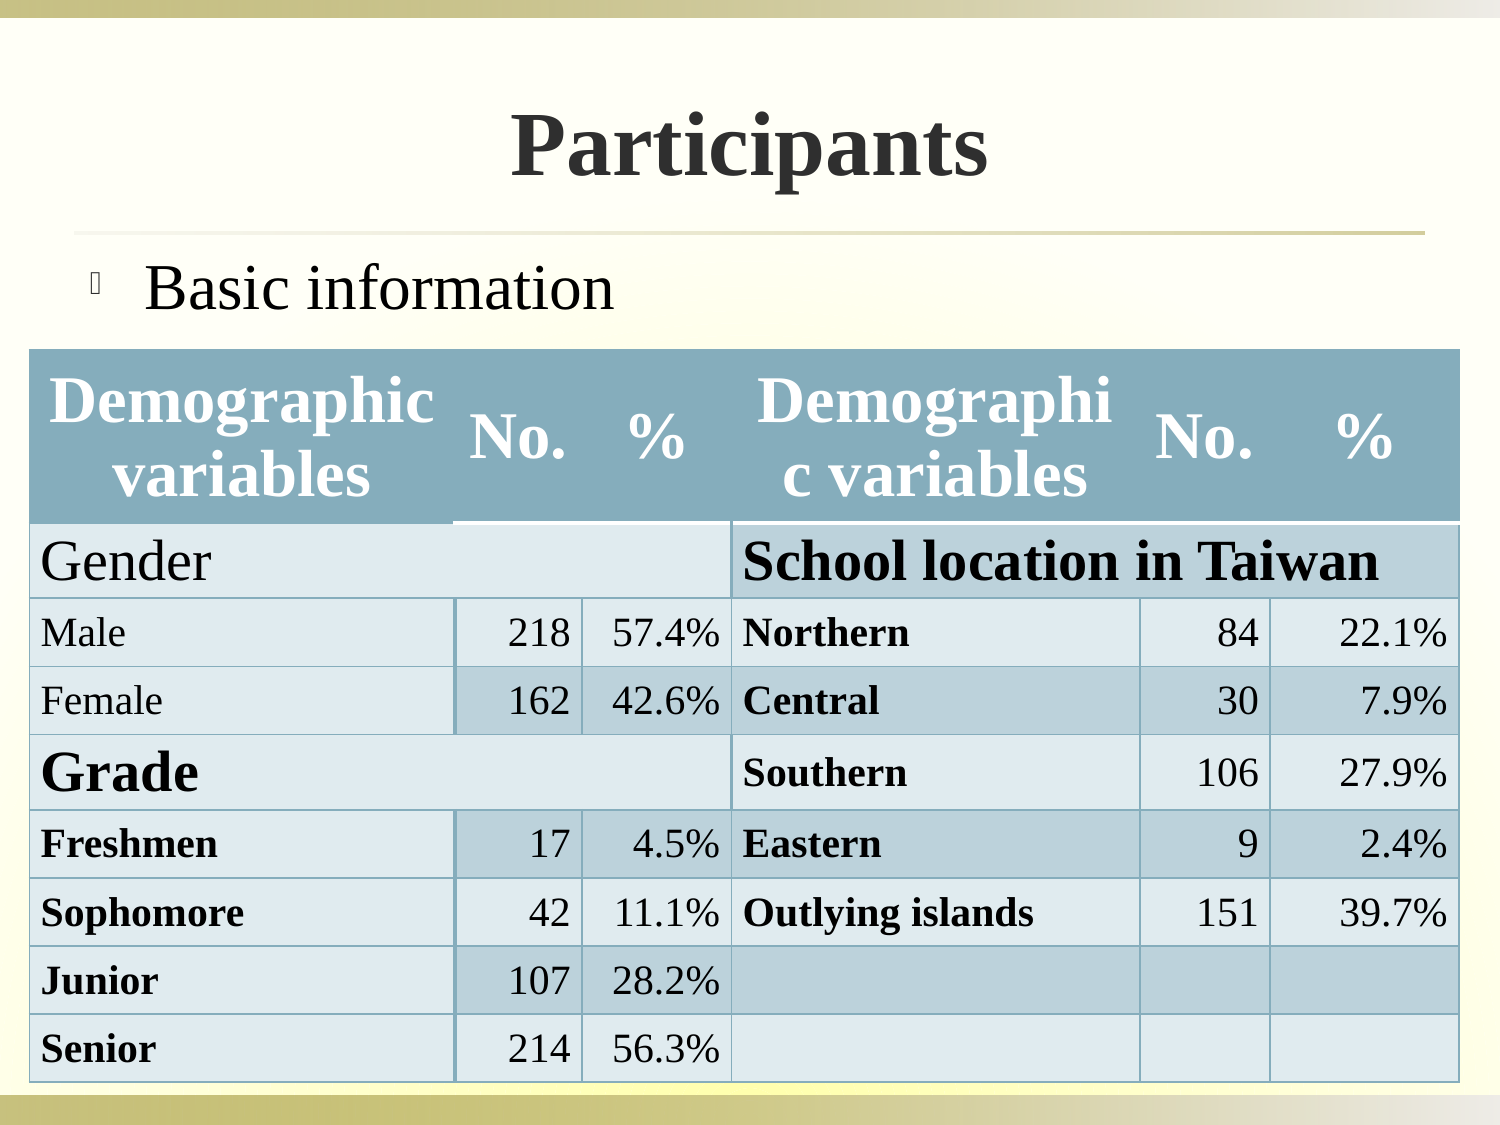

# Participants
Basic information
| Demographic variables | No. | % | Demographic variables | No. | % |
| --- | --- | --- | --- | --- | --- |
| Gender | | | School location in Taiwan | | |
| Male | 218 | 57.4% | Northern | 84 | 22.1% |
| Female | 162 | 42.6% | Central | 30 | 7.9% |
| Grade | | | Southern | 106 | 27.9% |
| Freshmen | 17 | 4.5% | Eastern | 9 | 2.4% |
| Sophomore | 42 | 11.1% | Outlying islands | 151 | 39.7% |
| Junior | 107 | 28.2% | | | |
| Senior | 214 | 56.3% | | | |